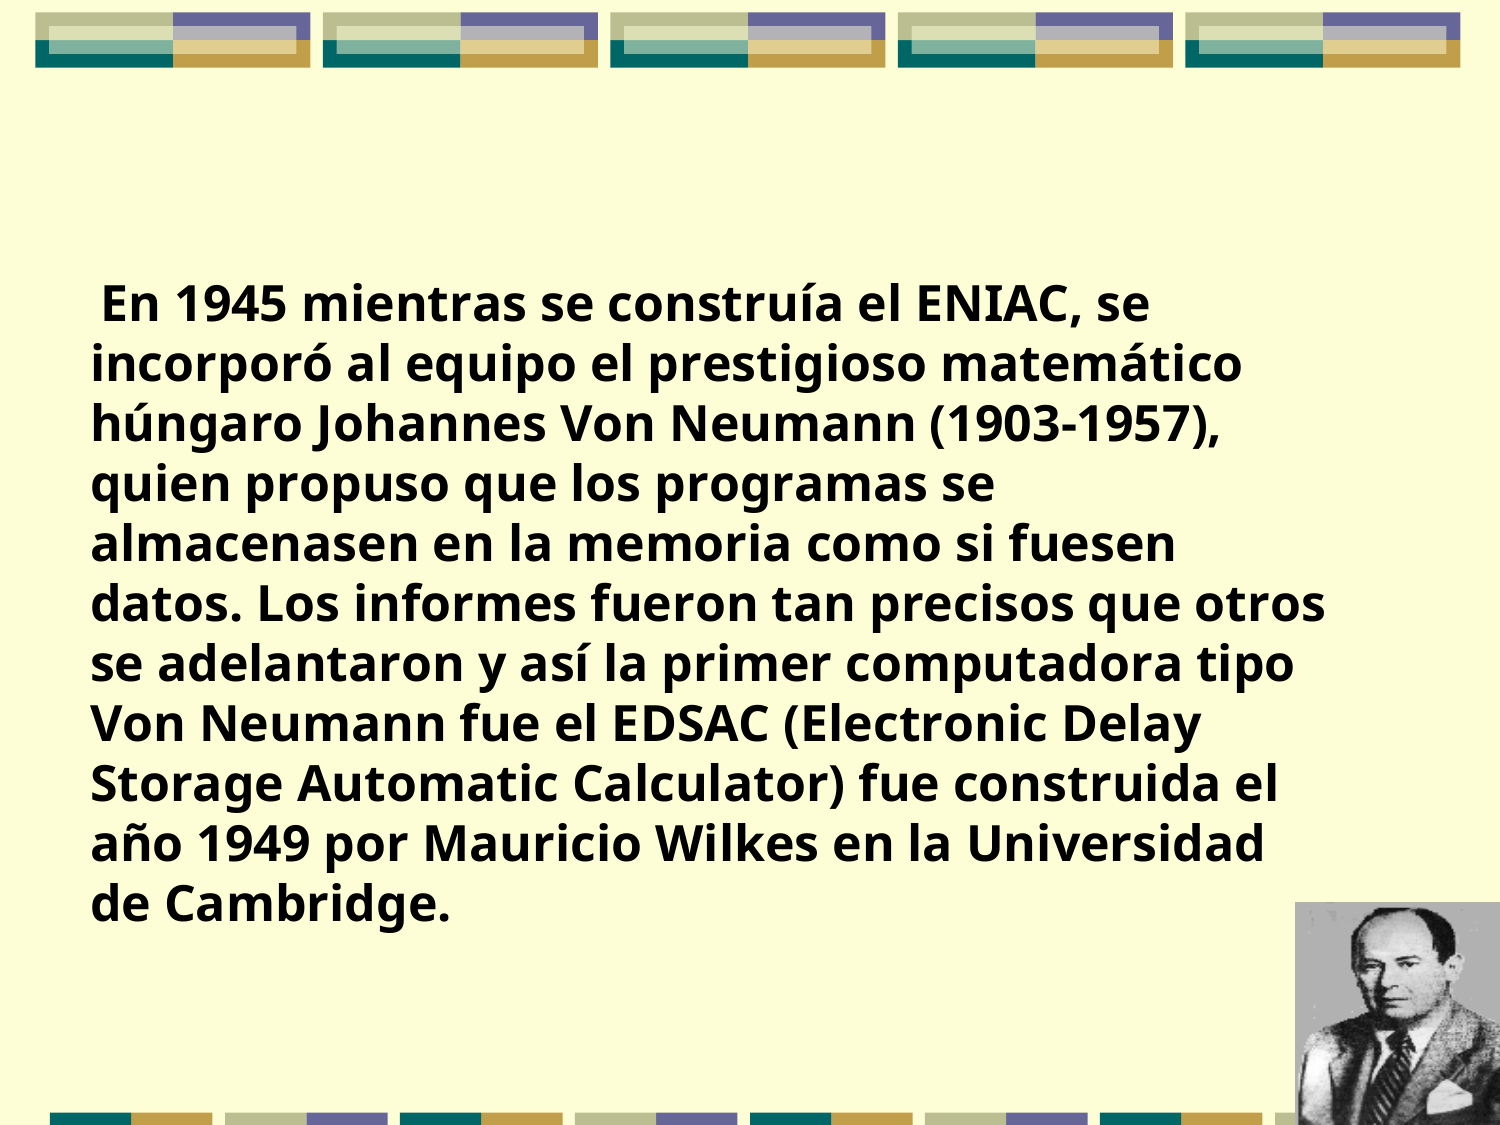

# En 1945 mientras se construía el ENIAC, se incorporó al equipo el prestigioso matemático húngaro Johannes Von Neumann (1903-1957), quien propuso que los programas se almacenasen en la memoria como si fuesen datos. Los informes fueron tan precisos que otros se adelantaron y así la primer computadora tipo Von Neumann fue el EDSAC (Electronic Delay Storage Automatic Calculator) fue construida el año 1949 por Mauricio Wilkes en la Universidad de Cambridge.